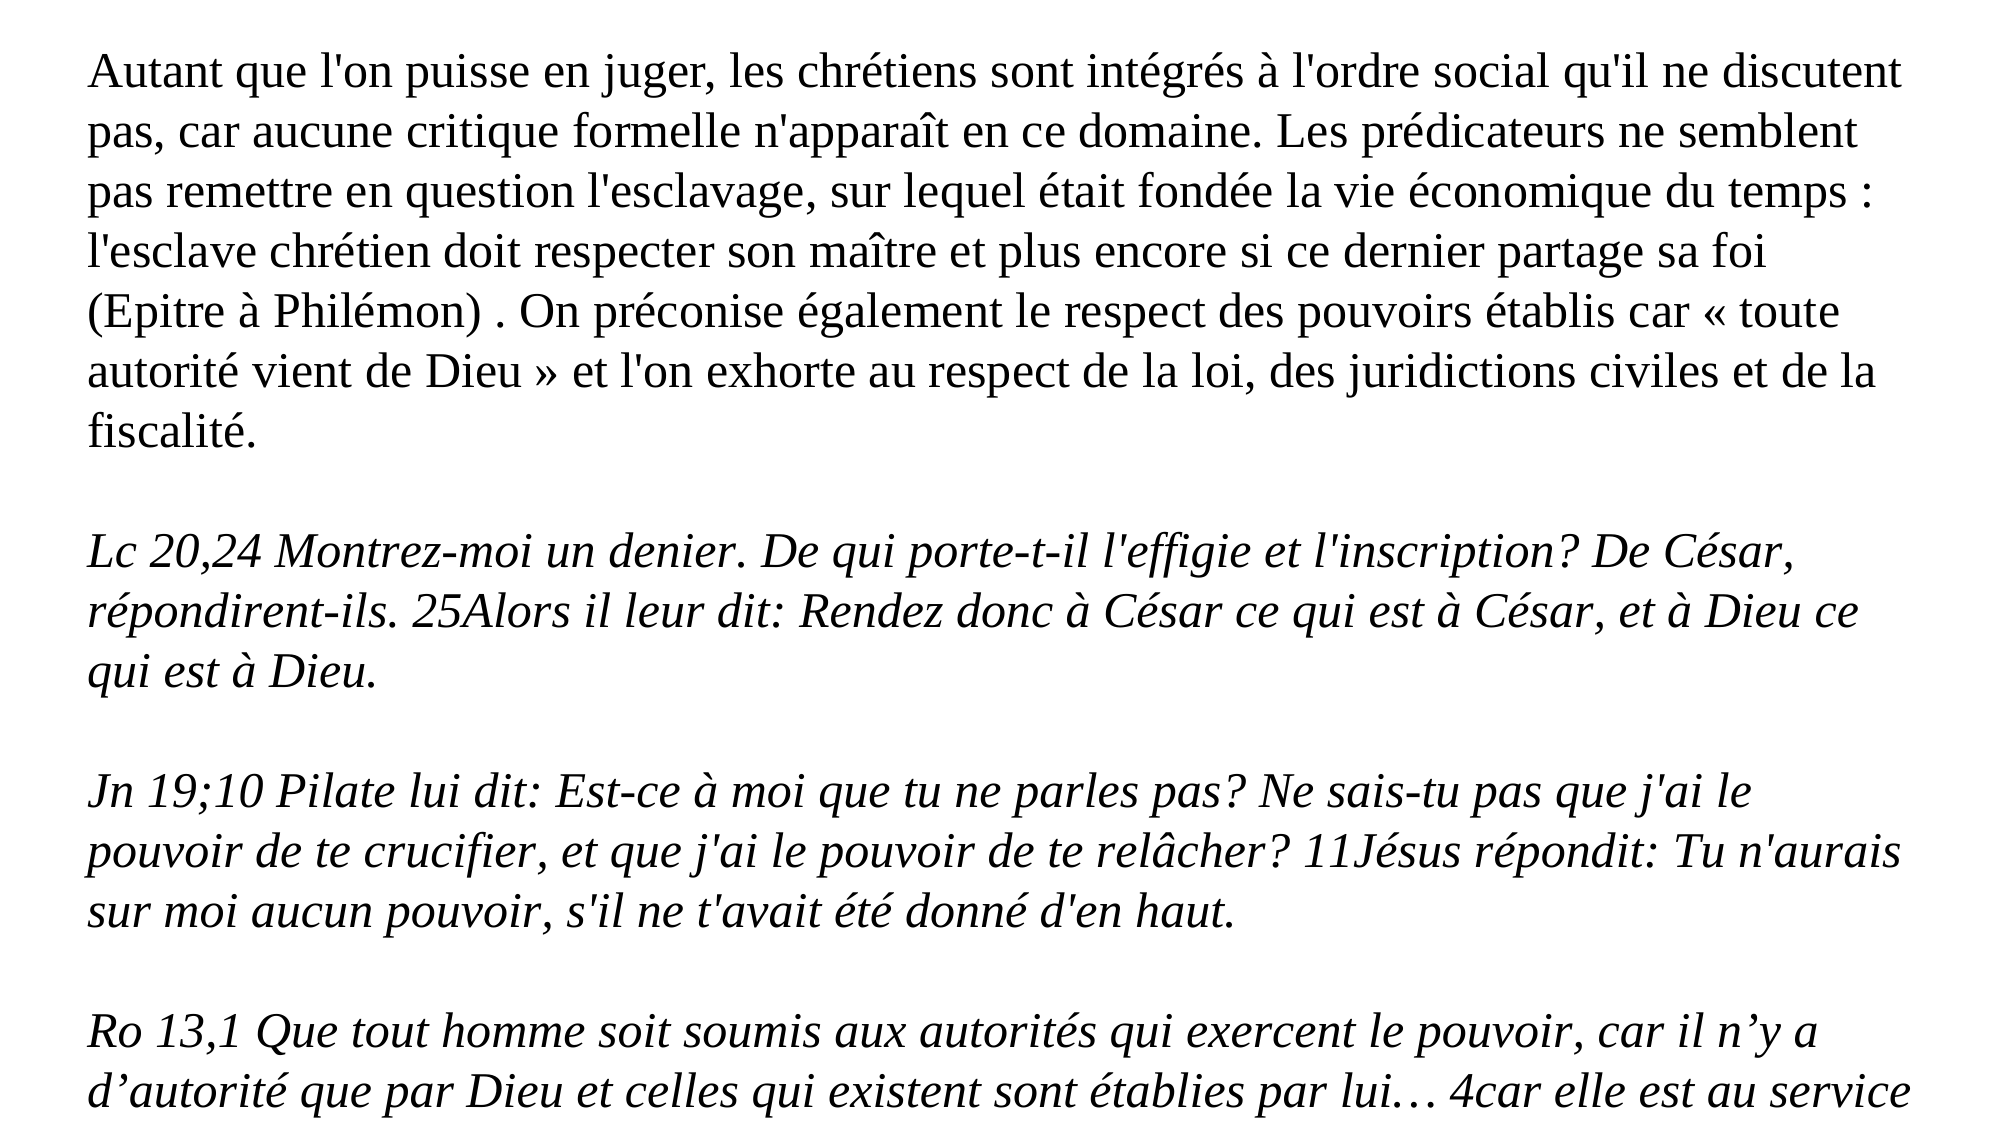

Autant que l'on puisse en juger, les chrétiens sont intégrés à l'ordre social qu'il ne discutent pas, car aucune critique formelle n'apparaît en ce domaine. Les prédicateurs ne semblent pas remettre en question l'esclavage, sur lequel était fondée la vie économique du temps : l'esclave chrétien doit respecter son maître et plus encore si ce dernier partage sa foi (Epitre à Philémon) . On préconise également le respect des pouvoirs établis car « toute autorité vient de Dieu » et l'on exhorte au respect de la loi, des juridictions civiles et de la fiscalité.
Lc 20,24 Montrez-moi un denier. De qui porte-t-il l'effigie et l'inscription? De César, répondirent-ils. 25Alors il leur dit: Rendez donc à César ce qui est à César, et à Dieu ce qui est à Dieu.
Jn 19;10 Pilate lui dit: Est-ce à moi que tu ne parles pas? Ne sais-tu pas que j'ai le pouvoir de te crucifier, et que j'ai le pouvoir de te relâcher? 11Jésus répondit: Tu n'aurais sur moi aucun pouvoir, s'il ne t'avait été donné d'en haut.
Ro 13,1 Que tout homme soit soumis aux autorités qui exercent le pouvoir, car il n’y a d’autorité que par Dieu et celles qui existent sont établies par lui… 4car elle est au service de Dieu pour t’inciter au bien.